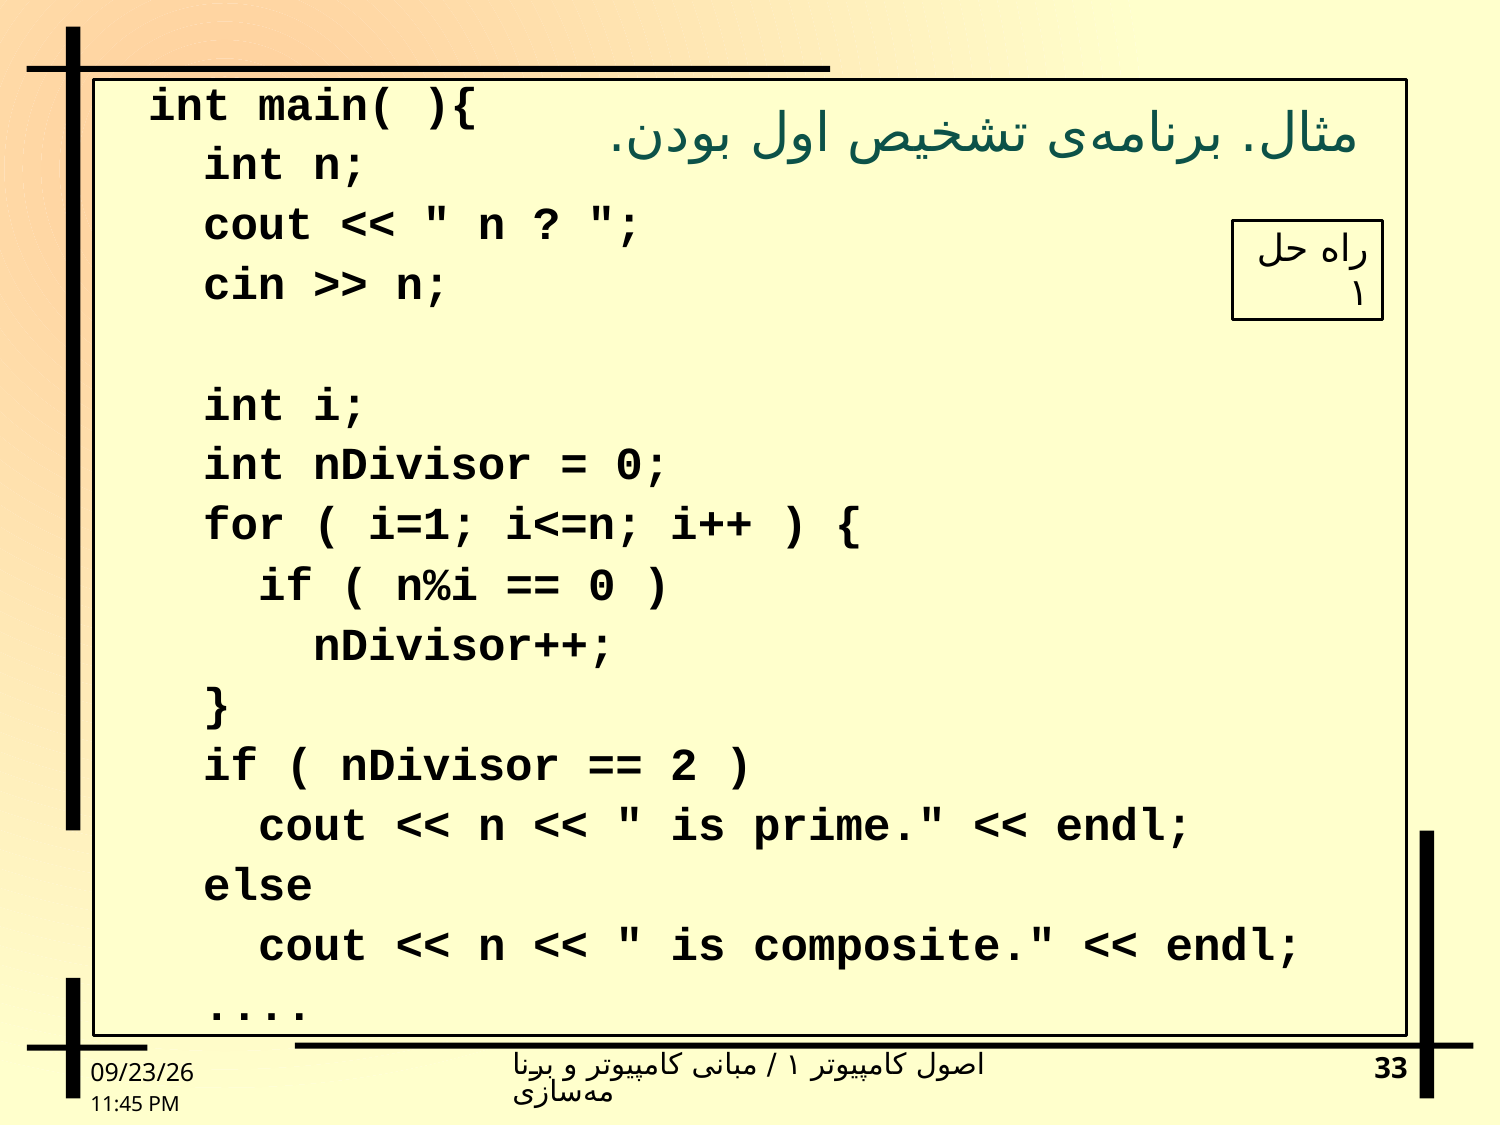

# int main( ){
 int n;
 cout << " n ? ";
 cin >> n;
 int i;
 int nDivisor = 0;
 for ( i=1; i<=n; i++ ) {
 if ( n%i == 0 )
 nDivisor++;
 }
 if ( nDivisor == 2 )
 cout << n << " is prime." << endl;
 else
 cout << n << " is composite." << endl;
 ....
مثال. برنامه‌ی تشخیص اول بودن.
راه حل ۱
اصول کامپیوتر ۱ / مبانی کامپیوتر و برنامه‌سازی
33